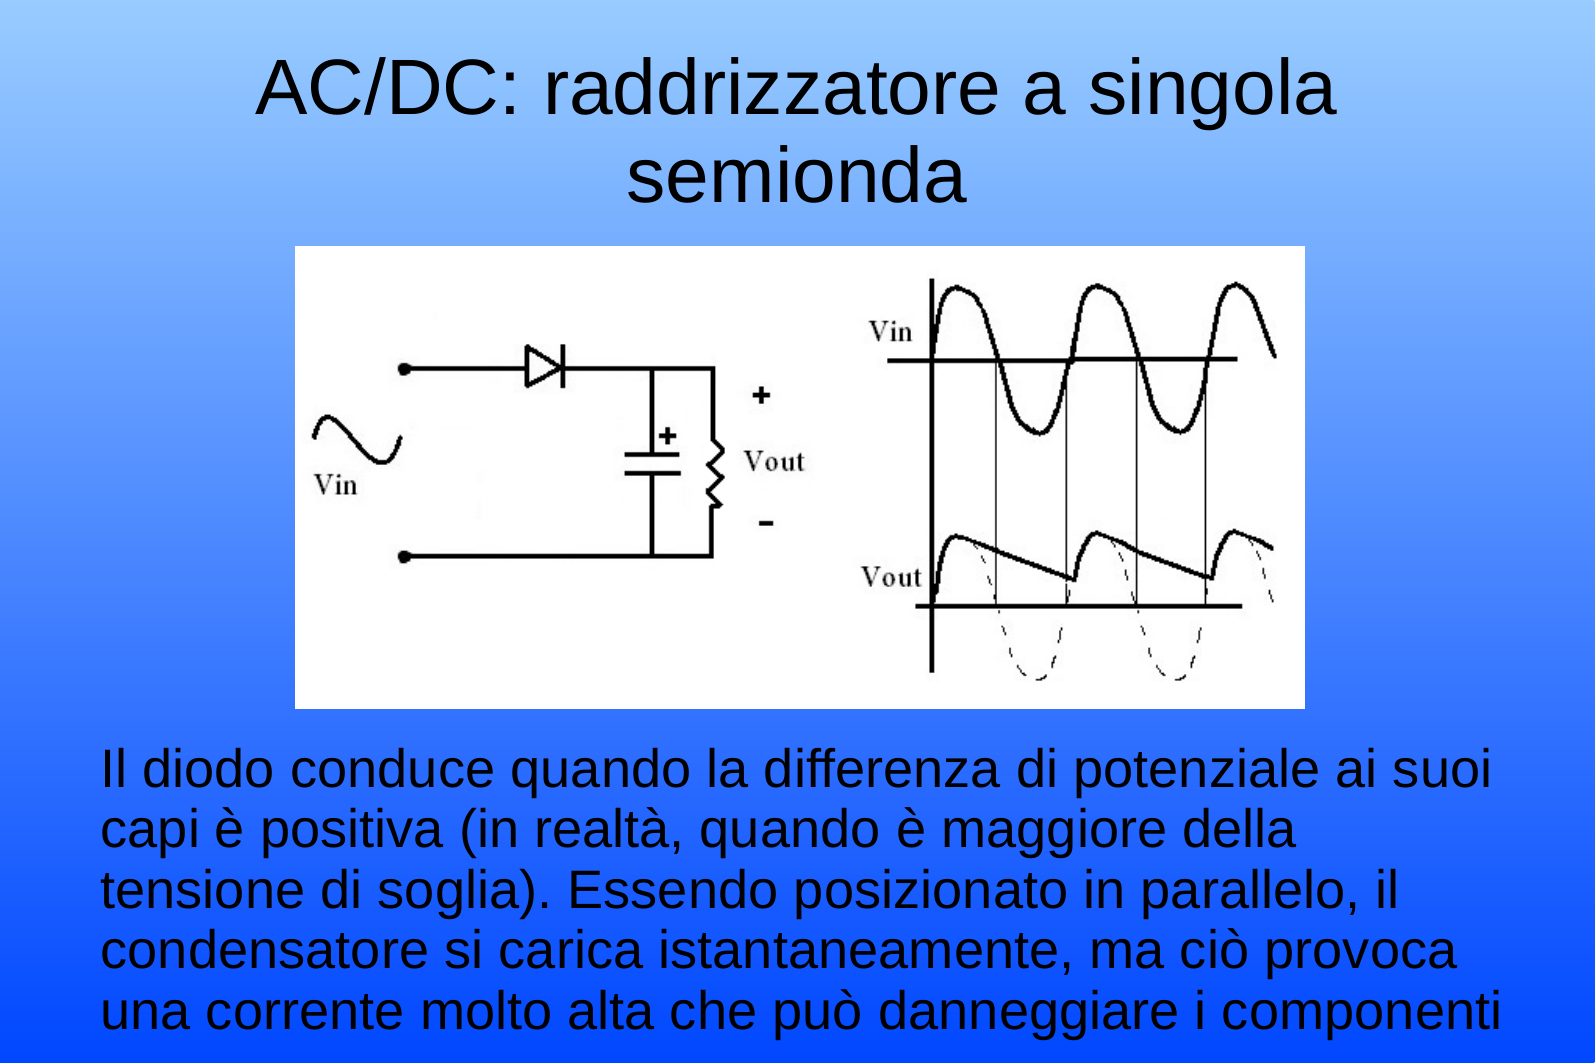

# AC/DC: raddrizzatore a singola semionda
Il diodo conduce quando la differenza di potenziale ai suoi capi è positiva (in realtà, quando è maggiore della tensione di soglia). Essendo posizionato in parallelo, il condensatore si carica istantaneamente, ma ciò provoca una corrente molto alta che può danneggiare i componenti